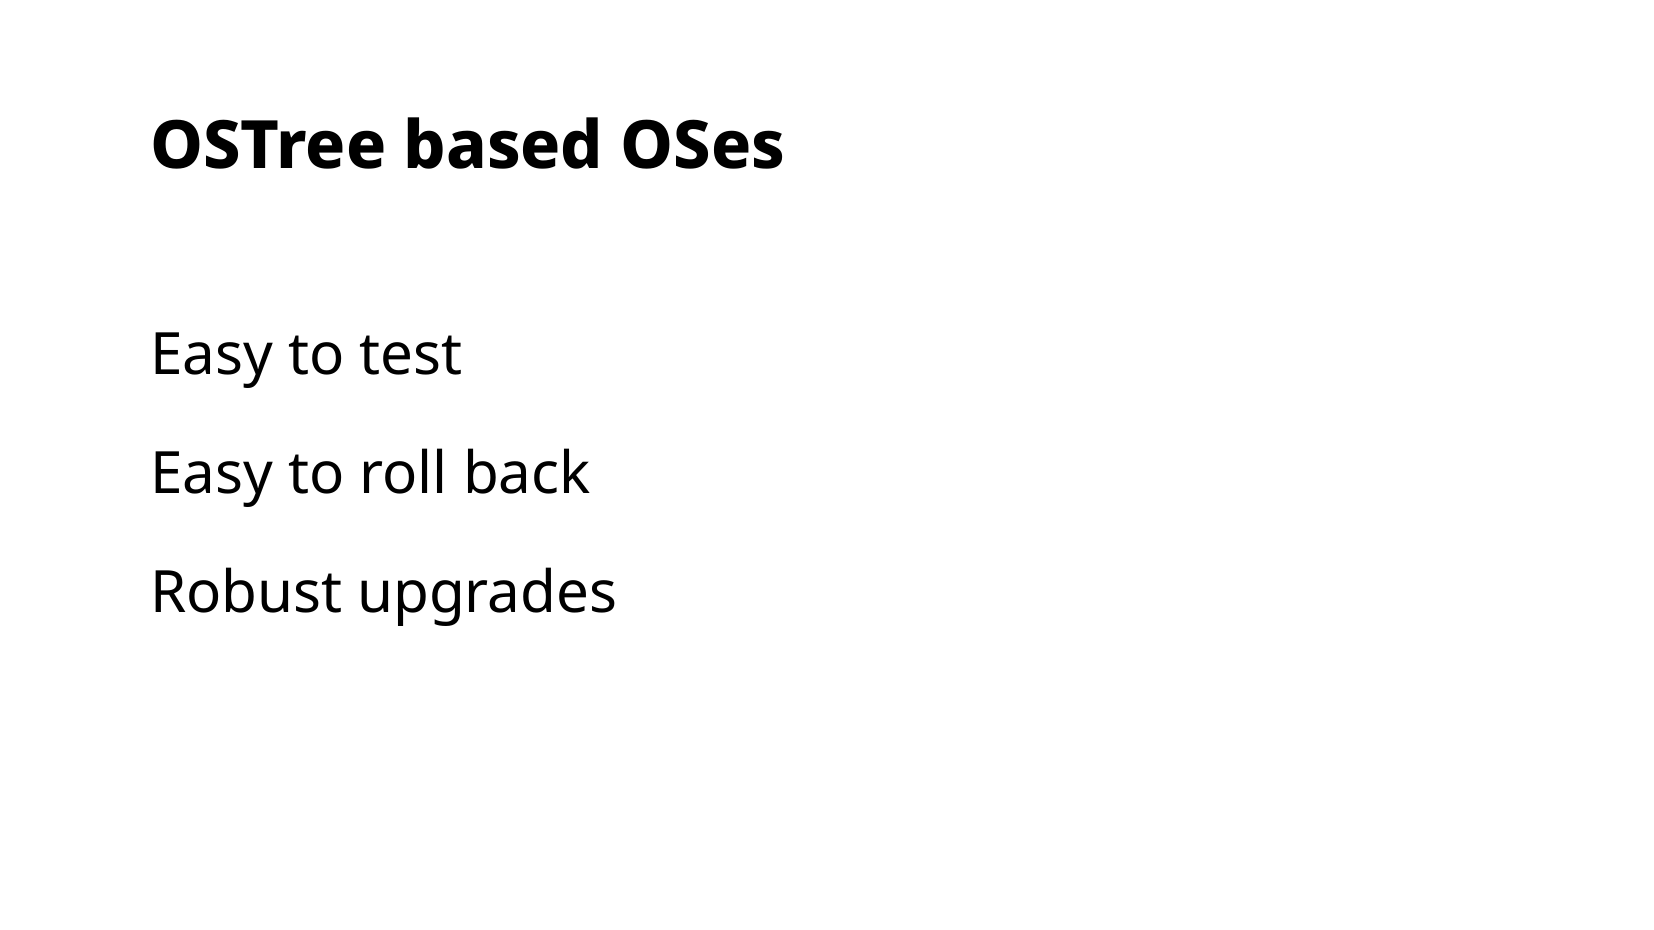

# OSTree based OSes
Easy to test
Easy to roll back
Robust upgrades